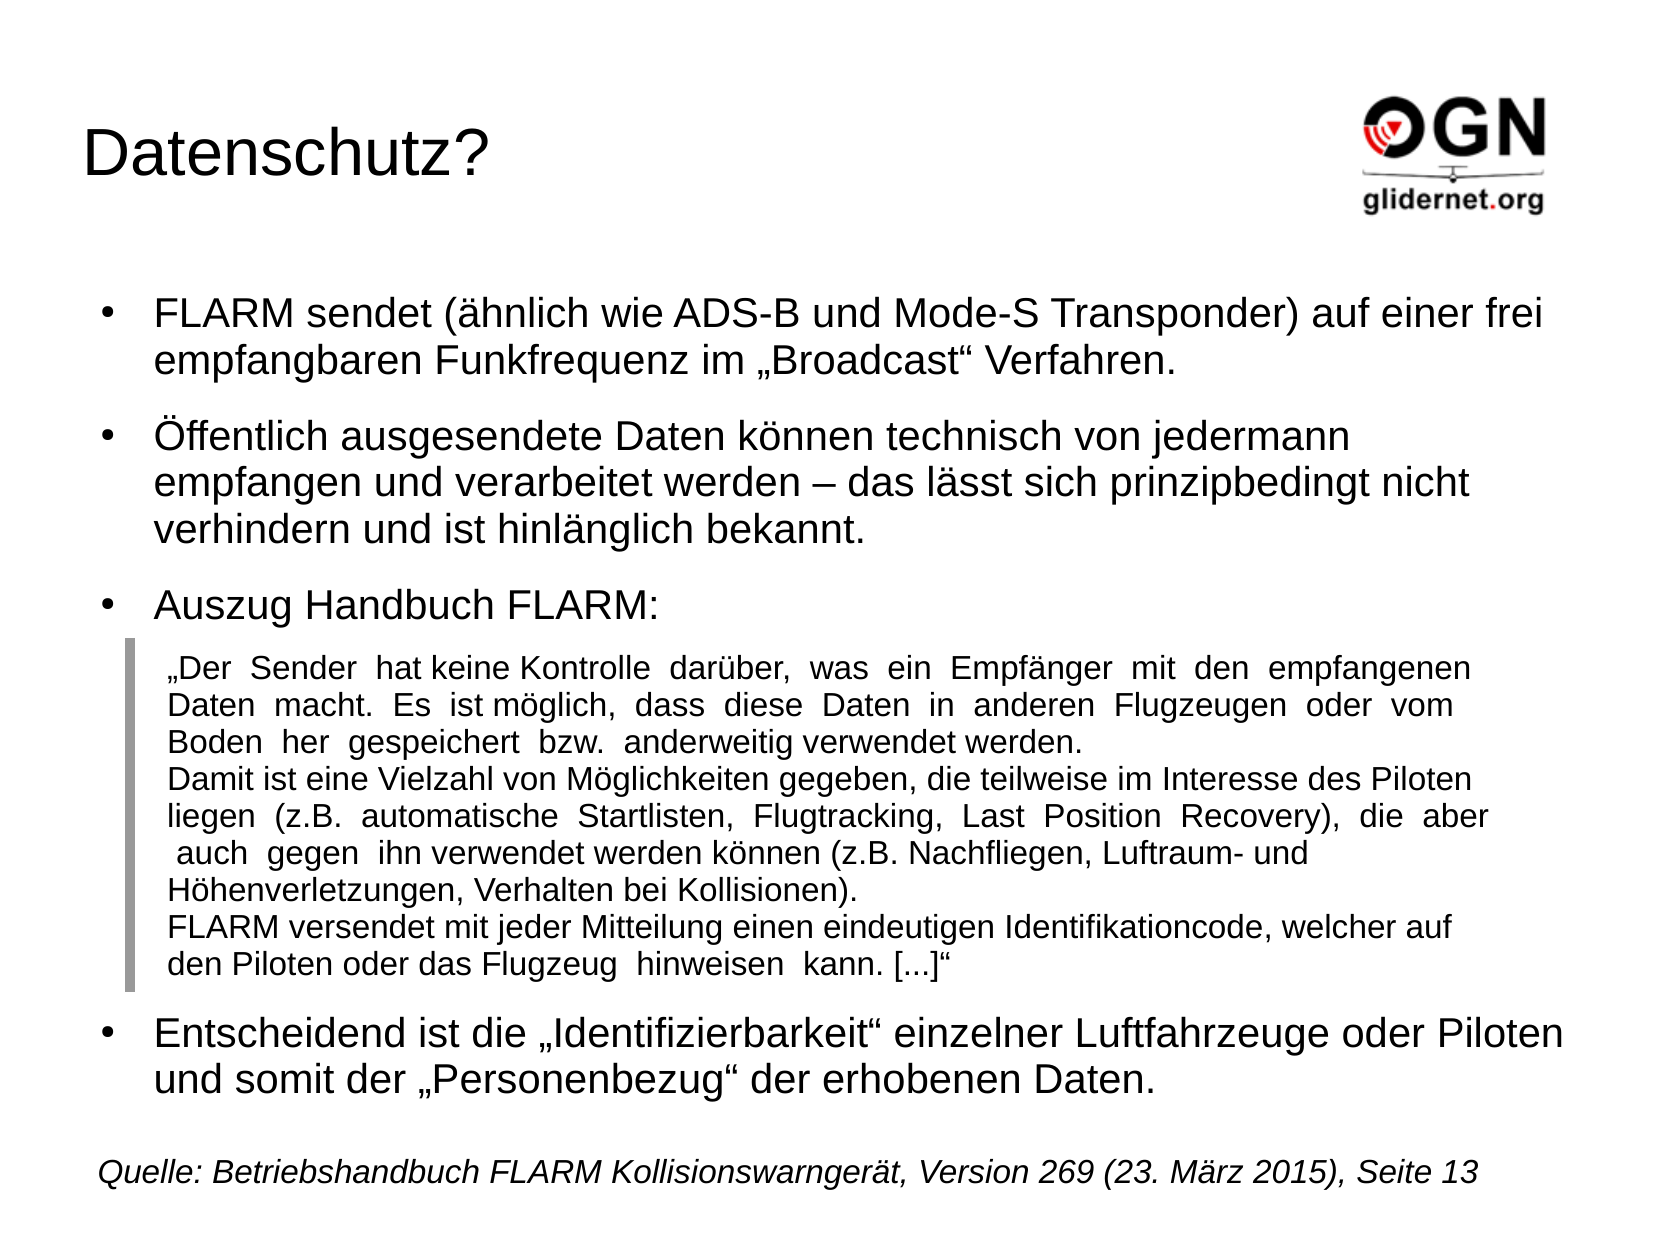

# Datenschutz?
FLARM sendet (ähnlich wie ADS-B und Mode-S Transponder) auf einer frei empfangbaren Funkfrequenz im „Broadcast“ Verfahren.
Öffentlich ausgesendete Daten können technisch von jedermann empfangen und verarbeitet werden – das lässt sich prinzipbedingt nicht verhindern und ist hinlänglich bekannt.
Auszug Handbuch FLARM:
„Der Sender hat keine Kontrolle darüber, was ein Empfänger mit den empfangenen Daten macht. Es ist möglich, dass diese Daten in anderen Flugzeugen oder vom Boden her gespeichert bzw. anderweitig verwendet werden.
Damit ist eine Vielzahl von Möglichkeiten gegeben, die teilweise im Interesse des Piloten liegen (z.B. automatische Startlisten, Flugtracking, Last Position Recovery), die aber auch gegen ihn verwendet werden können (z.B. Nachfliegen, Luftraum- und Höhenverletzungen, Verhalten bei Kollisionen).
FLARM versendet mit jeder Mitteilung einen eindeutigen Identifikationcode, welcher auf den Piloten oder das Flugzeug hinweisen kann. [...]“
Entscheidend ist die „Identifizierbarkeit“ einzelner Luftfahrzeuge oder Piloten und somit der „Personenbezug“ der erhobenen Daten.
Quelle: Betriebshandbuch FLARM Kollisionswarngerät, Version 269 (23. März 2015), Seite 13